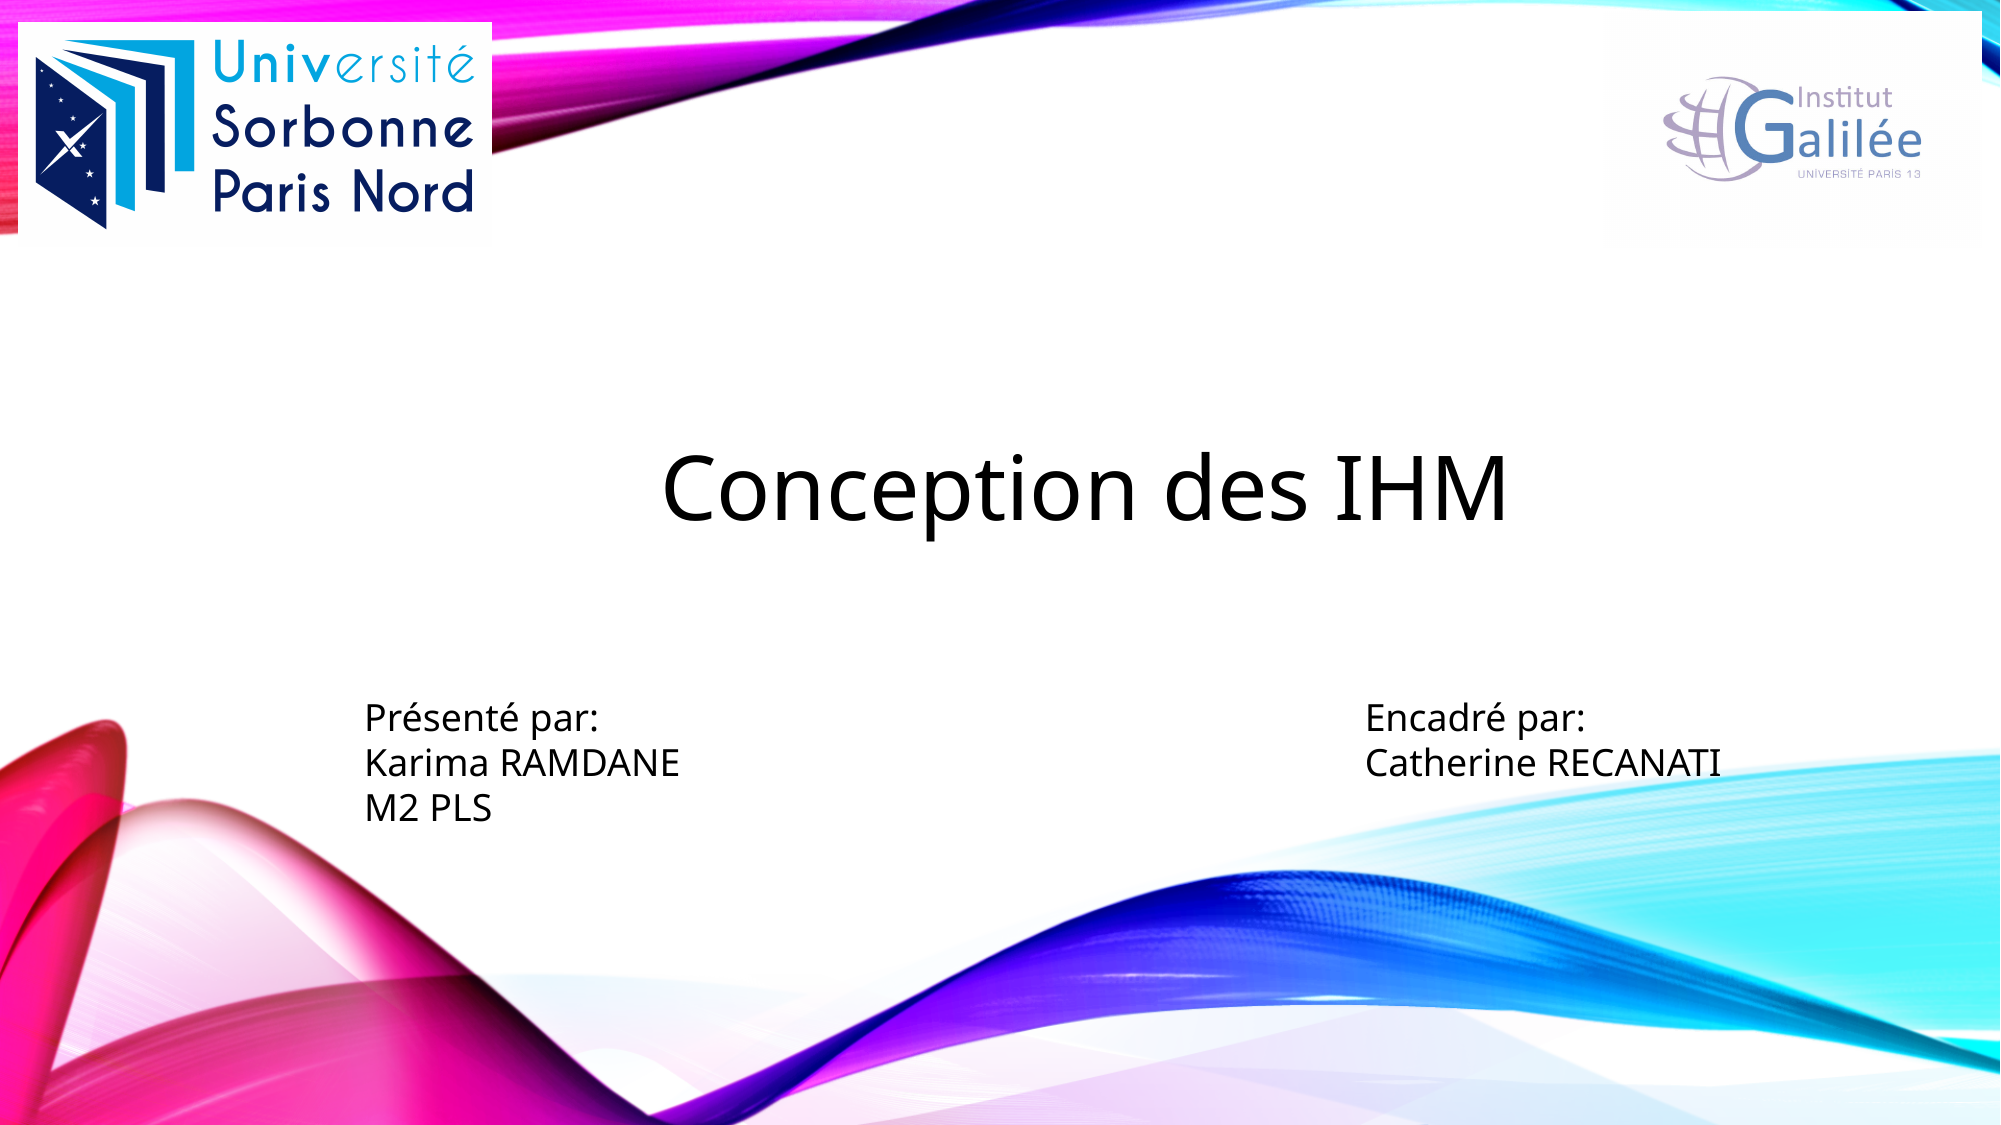

# Conception des IHM
Présenté par:
Karima RAMDANE
M2 PLS
Encadré par:
Catherine RECANATI